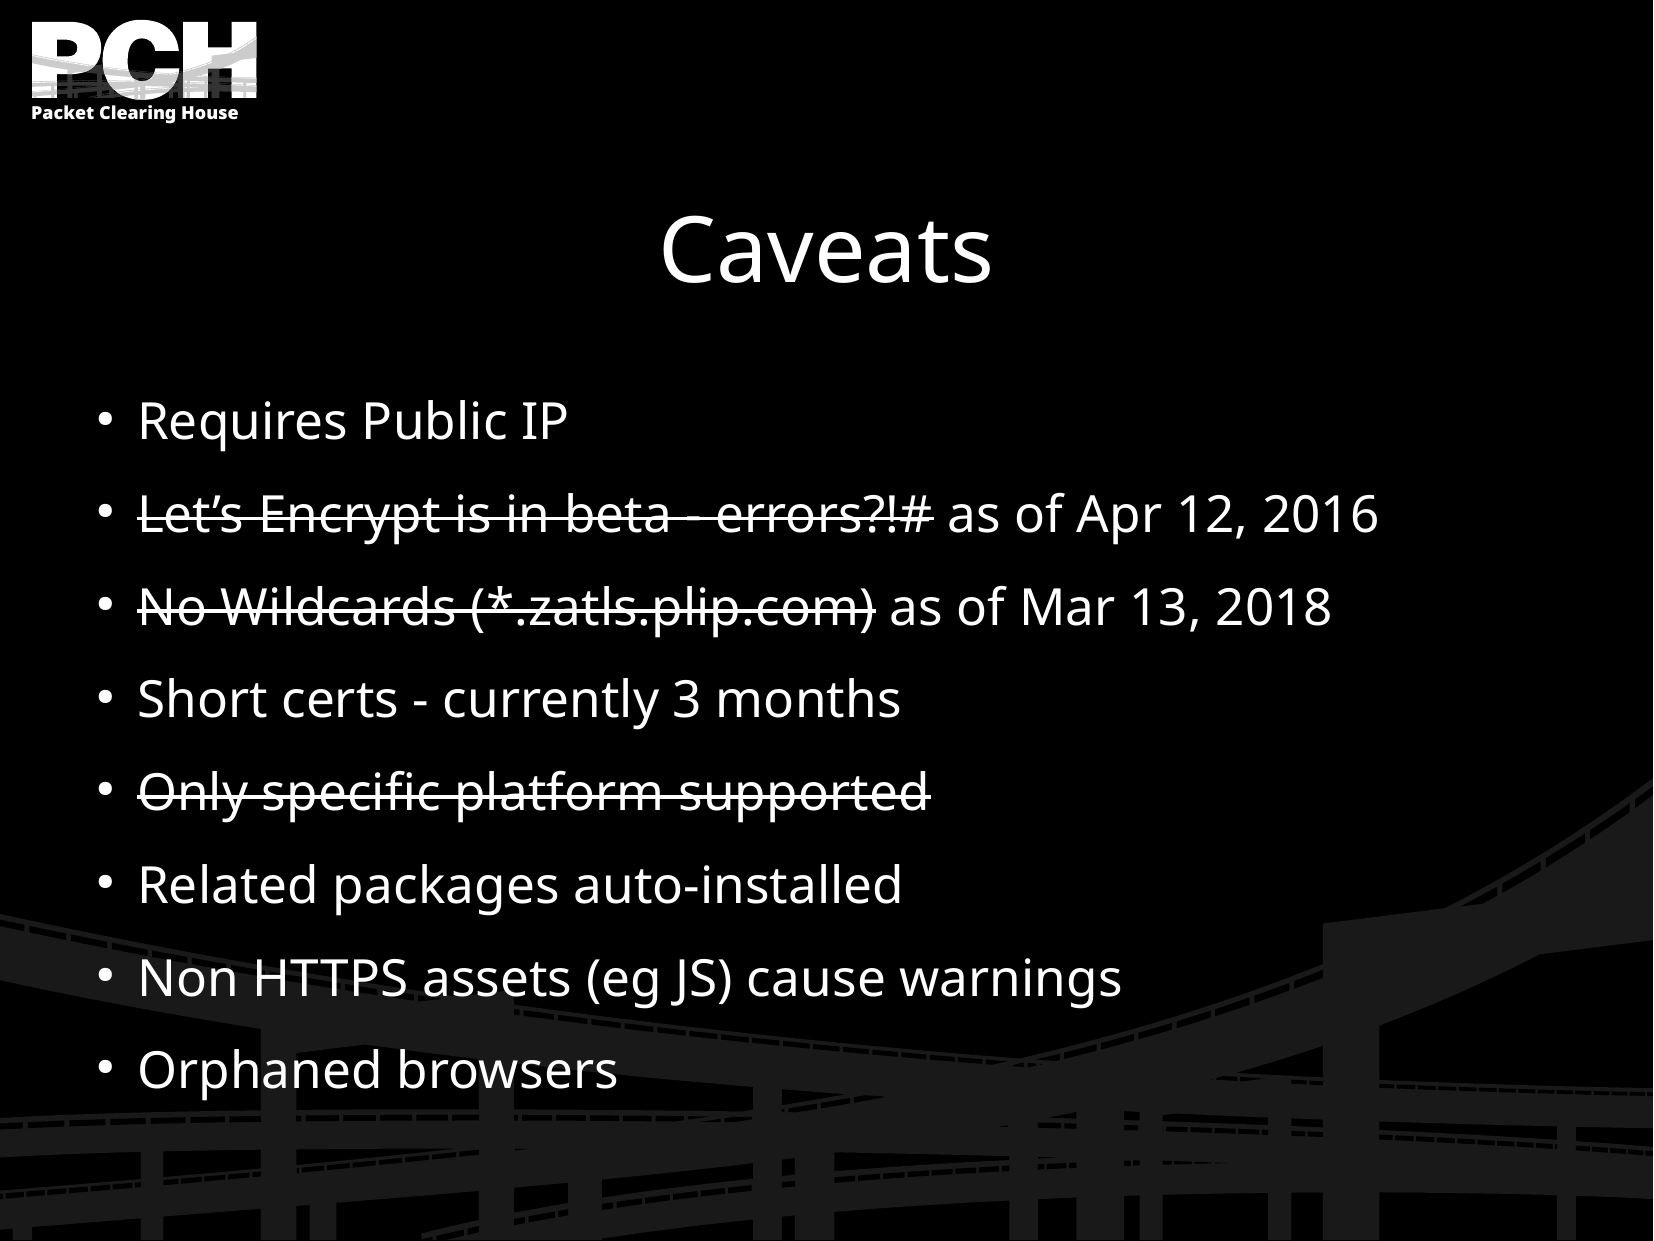

# Caveats
Requires Public IP
Let’s Encrypt is in beta - errors?!# as of Apr 12, 2016
No Wildcards (*.zatls.plip.com) as of Mar 13, 2018
Short certs - currently 3 months
Only specific platform supported
Related packages auto-installed
Non HTTPS assets (eg JS) cause warnings
Orphaned browsers